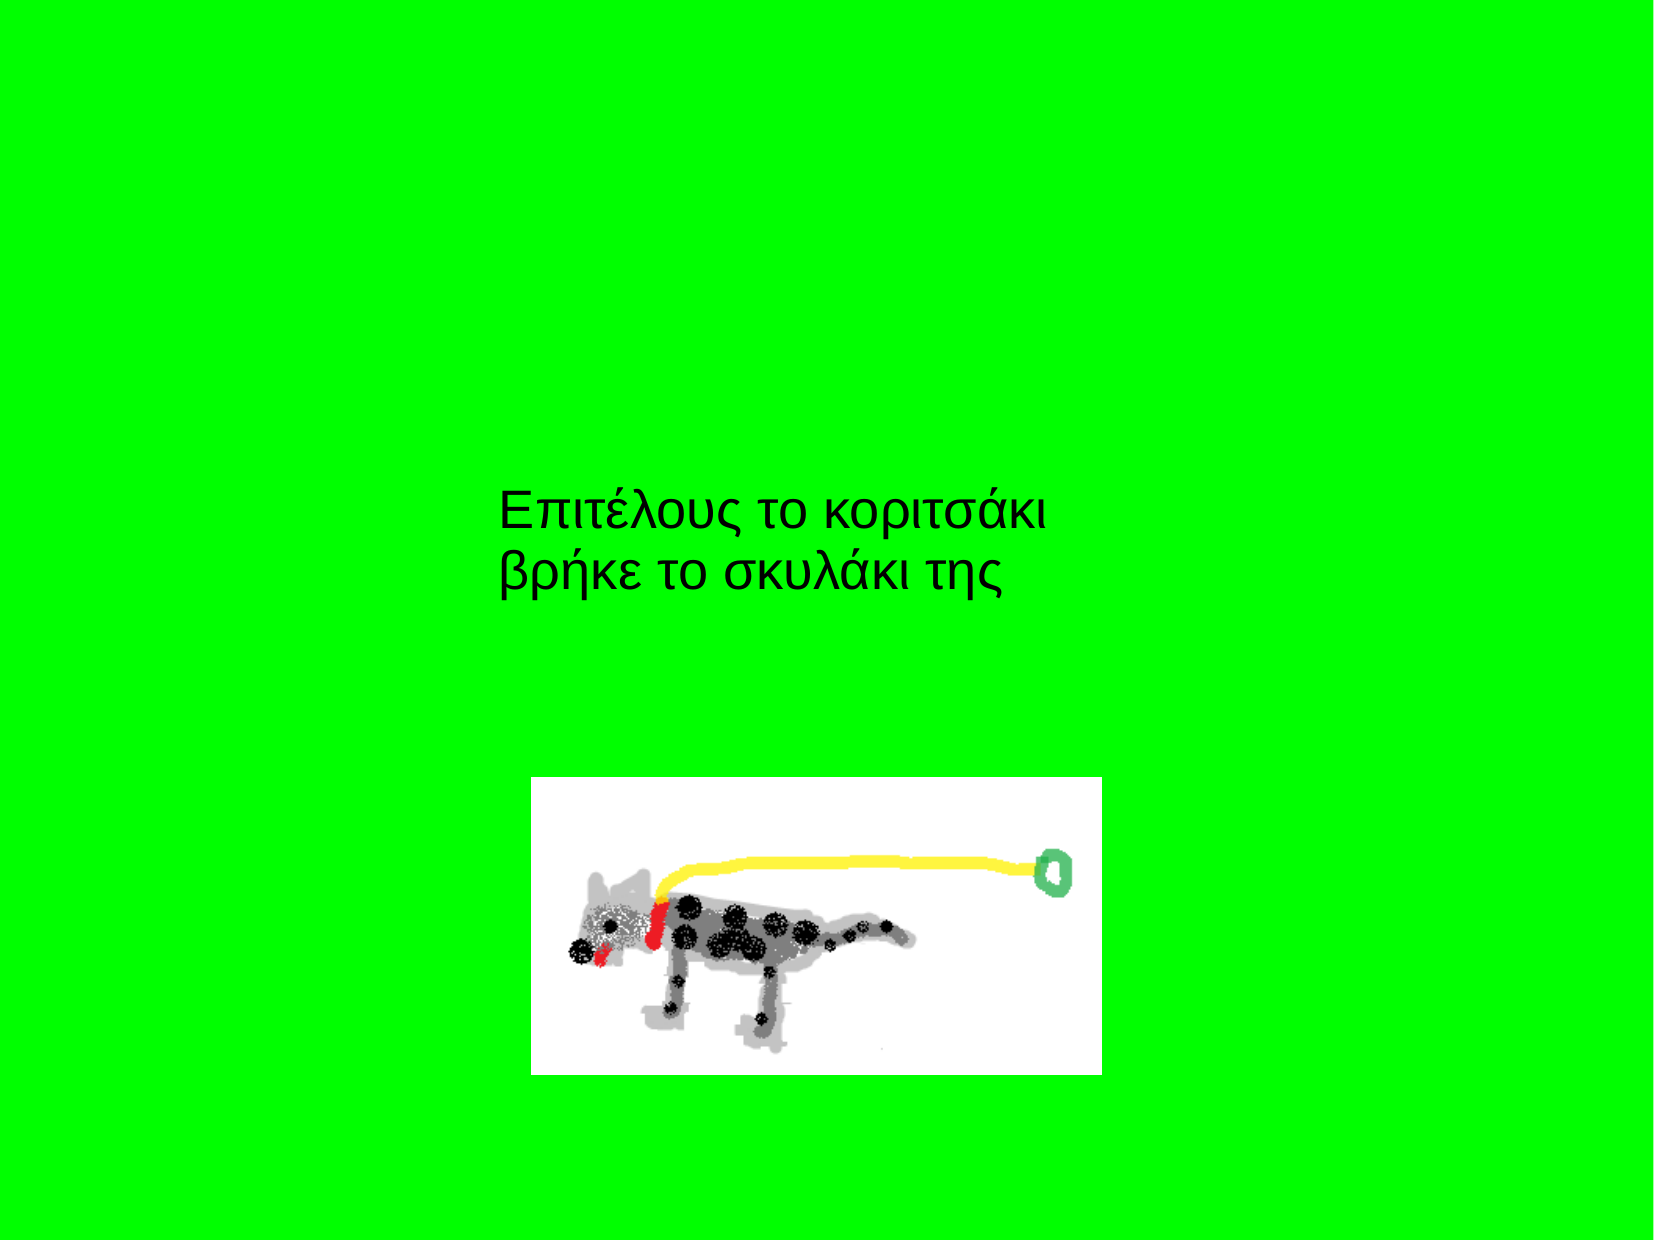

Επιτέλους το κοριτσάκι βρήκε το σκυλάκι της